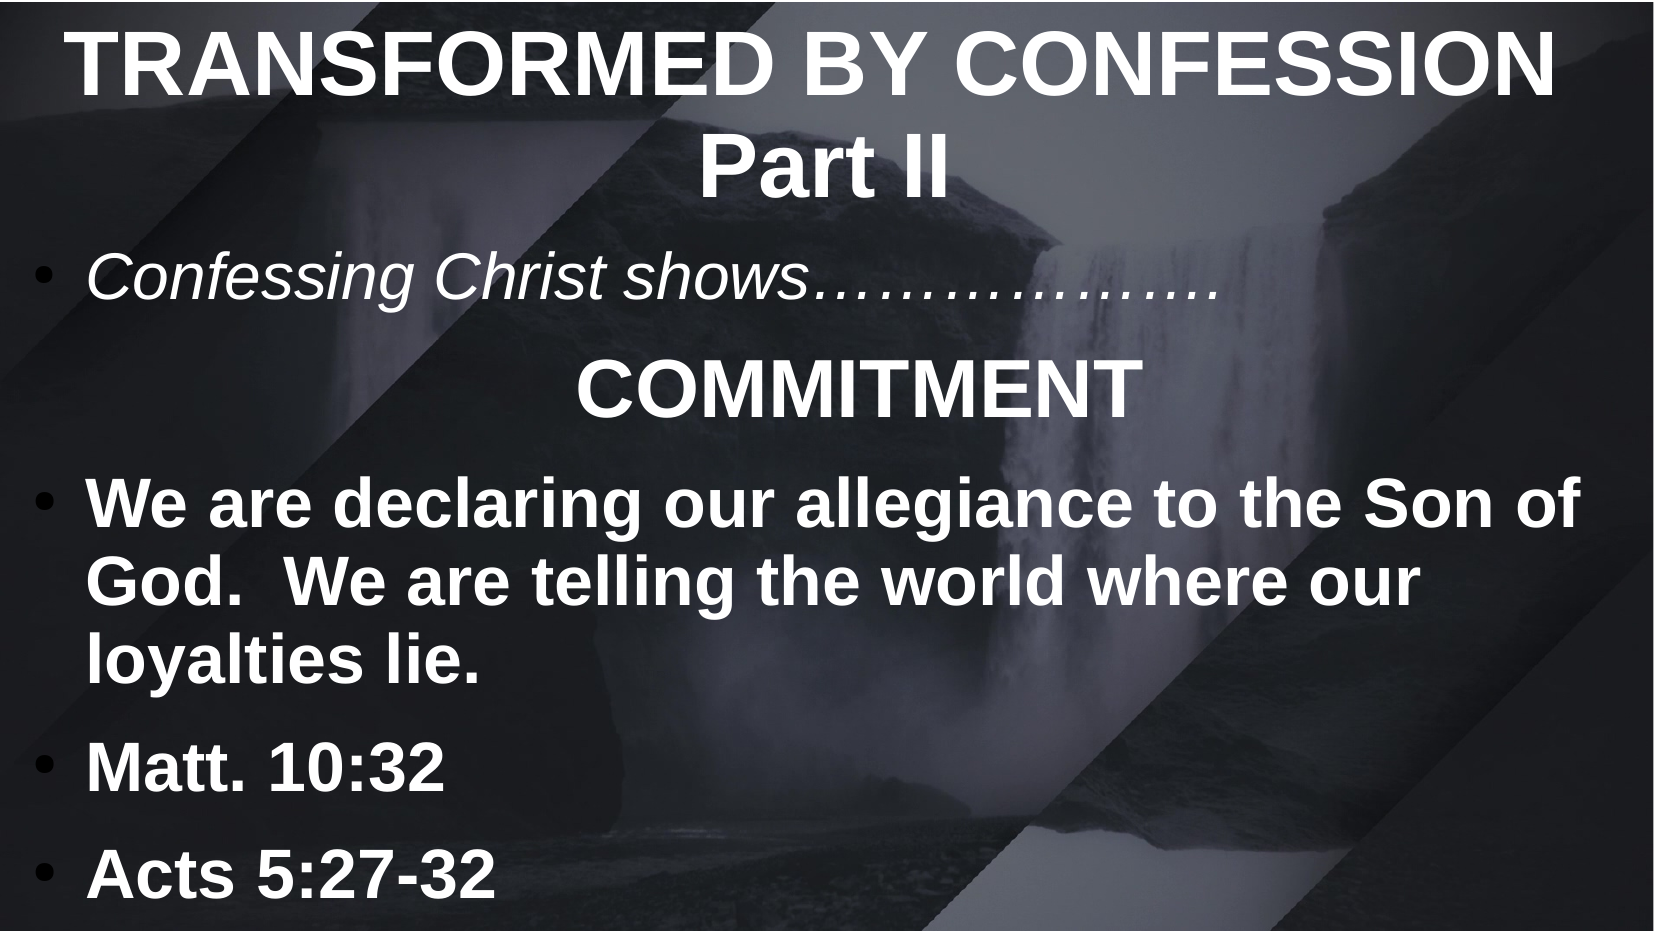

# TRANSFORMED BY CONFESSION Part II
Confessing Christ shows……………….
COMMITMENT
We are declaring our allegiance to the Son of God. We are telling the world where our loyalties lie.
Matt. 10:32
Acts 5:27-32